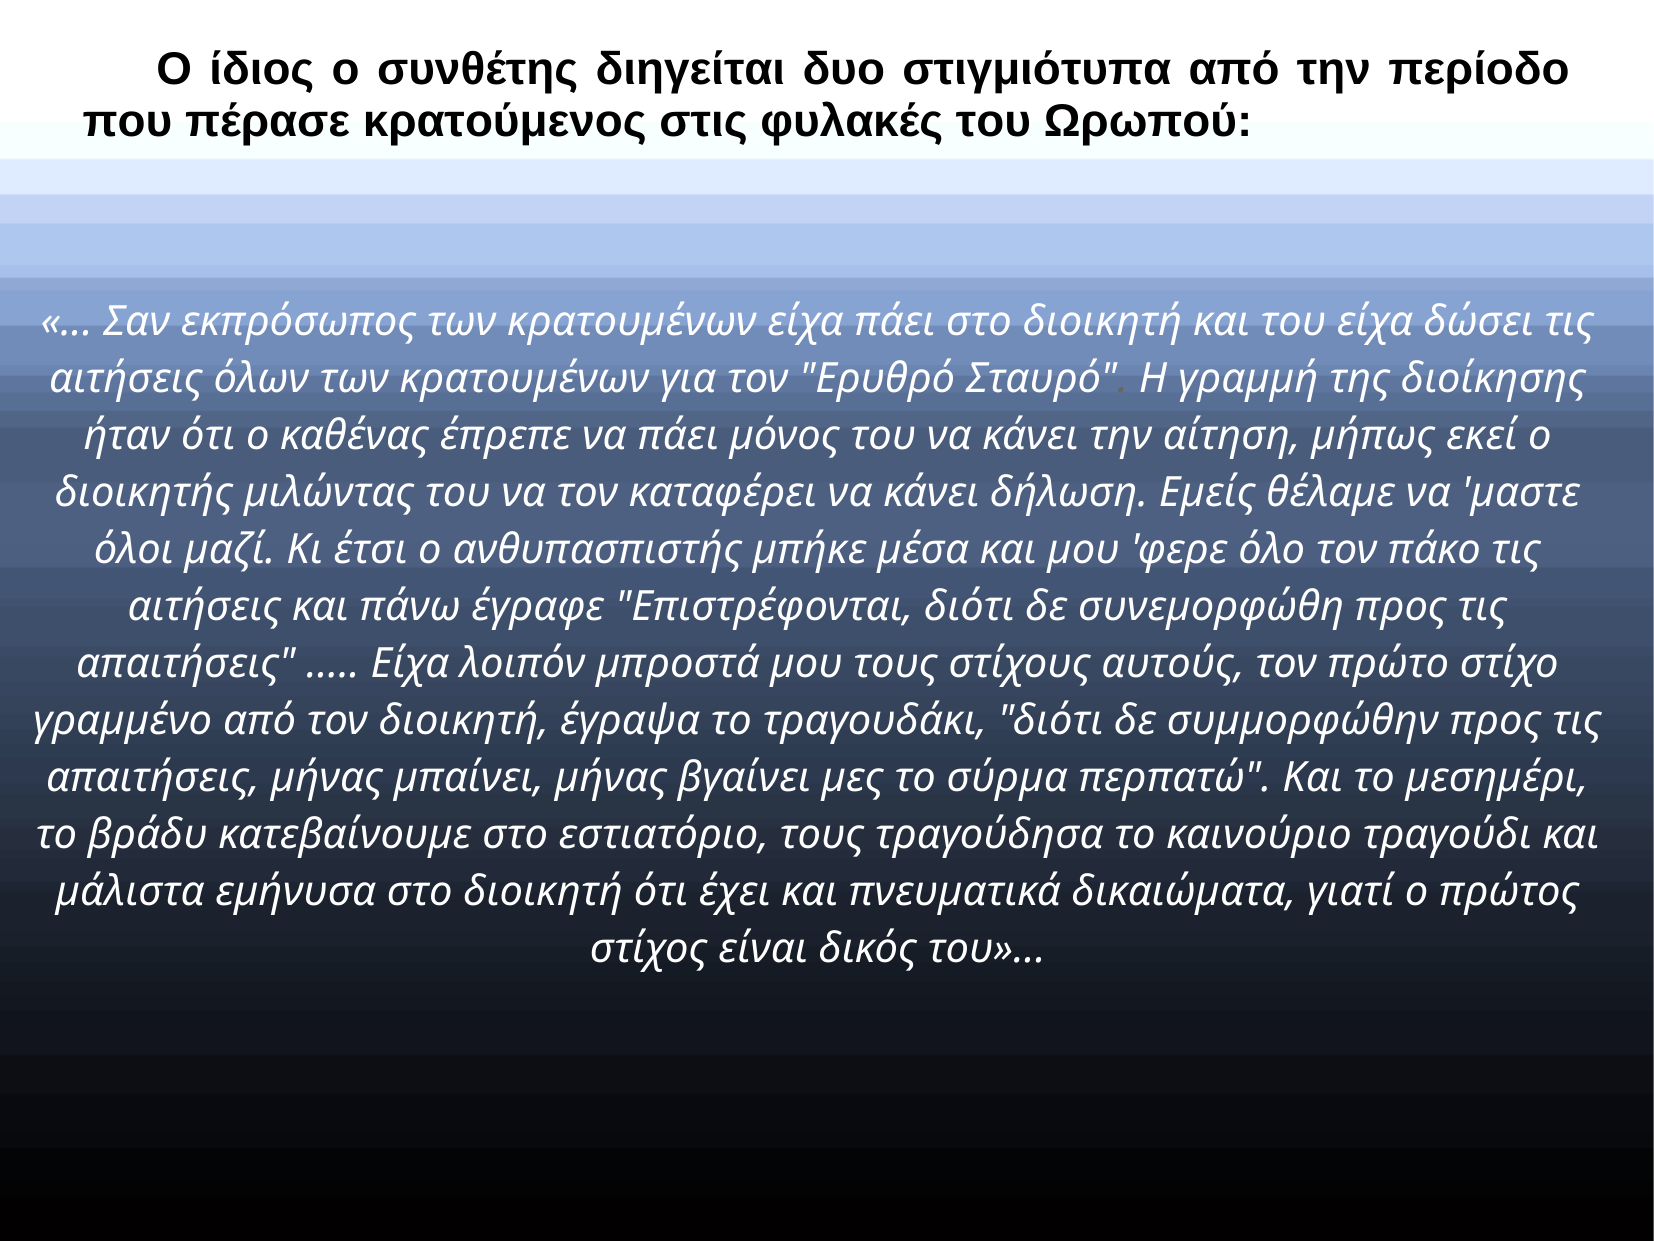

# Ο ίδιος ο συνθέτης διηγείται δυο στιγμιότυπα από την περίοδο που πέρασε κρατούμενος στις φυλακές του Ωρωπού:
«... Σαν εκπρόσωπος των κρατουμένων είχα πάει στο διοικητή και του είχα δώσει τις αιτήσεις όλων των κρατουμένων για τον "Ερυθρό Σταυρό". Η γραμμή της διοίκησης ήταν ότι ο καθένας έπρεπε να πάει μόνος του να κάνει την αίτηση, μήπως εκεί ο διοικητής μιλώντας του να τον καταφέρει να κάνει δήλωση. Εμείς θέλαμε να 'μαστε όλοι μαζί. Κι έτσι ο ανθυπασπιστής μπήκε μέσα και μου 'φερε όλο τον πάκο τις αιτήσεις και πάνω έγραφε "Επιστρέφονται, διότι δε συνεμορφώθη προς τις απαιτήσεις" ..... Είχα λοιπόν μπροστά μου τους στίχους αυτούς, τον πρώτο στίχο γραμμένο από τον διοικητή, έγραψα το τραγουδάκι, "διότι δε συμμορφώθην προς τις απαιτήσεις, μήνας μπαίνει, μήνας βγαίνει μες το σύρμα περπατώ". Και το μεσημέρι, το βράδυ κατεβαίνουμε στο εστιατόριο, τους τραγούδησα το καινούριο τραγούδι και μάλιστα εμήνυσα στο διοικητή ότι έχει και πνευματικά δικαιώματα, γιατί ο πρώτος στίχος είναι δικός του»...